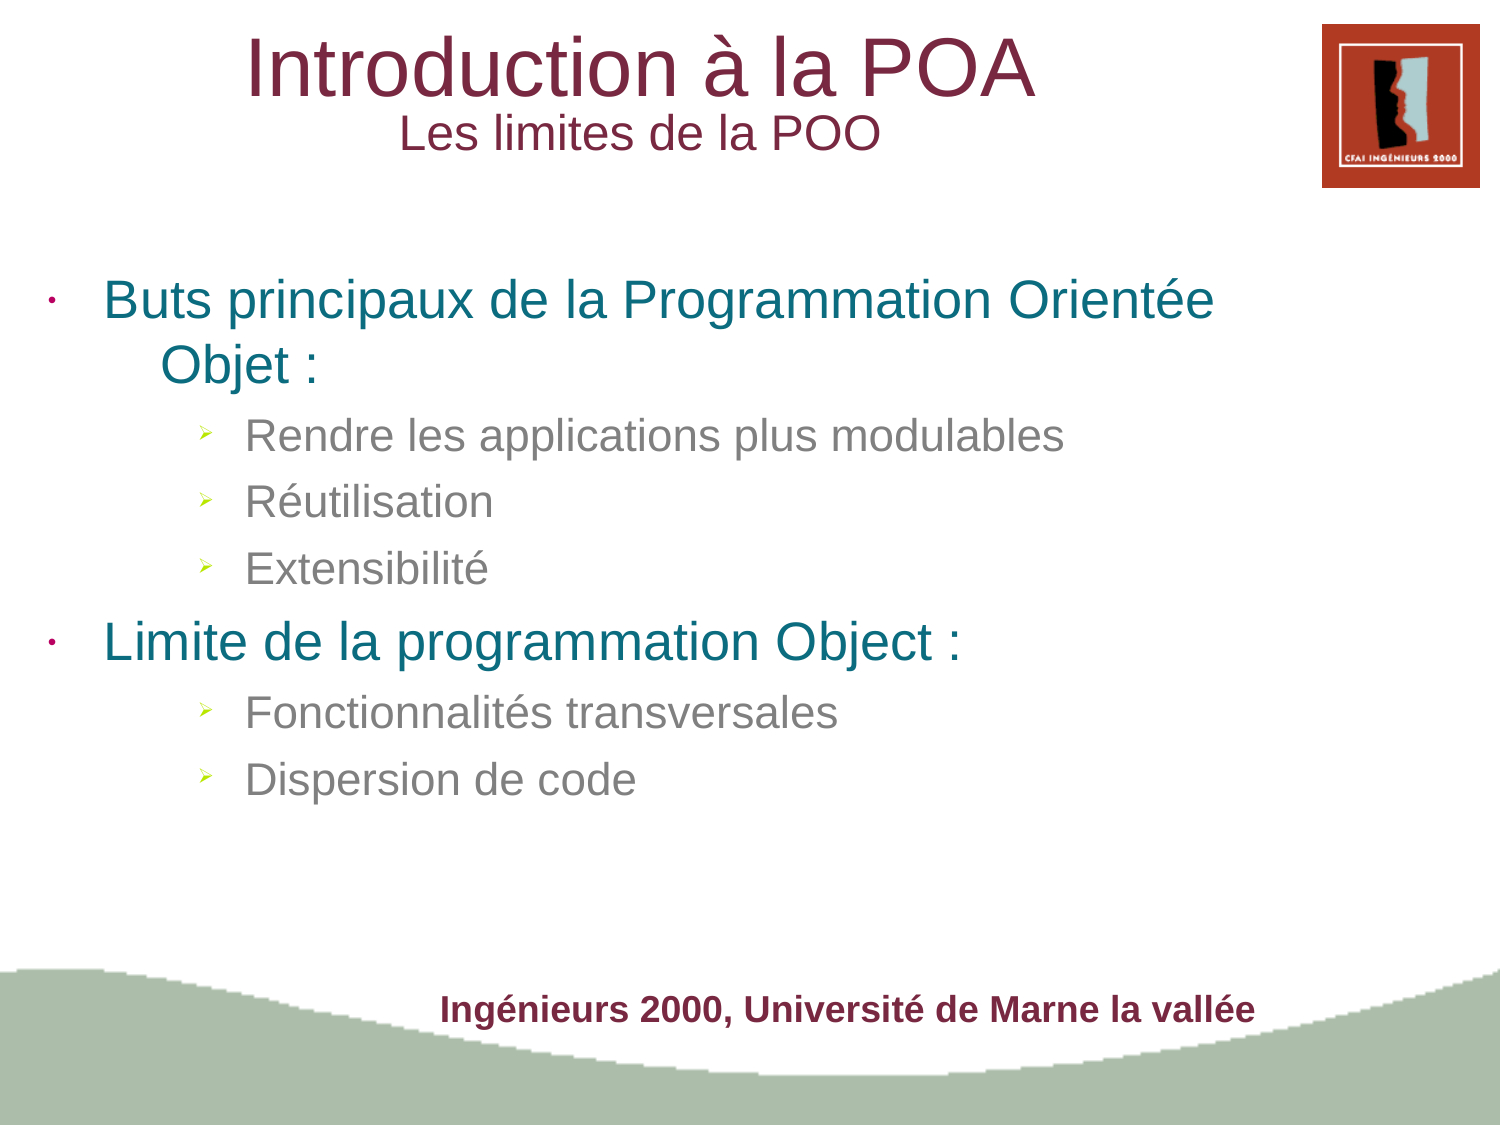

# Introduction à la POA Les limites de la POO
Buts principaux de la Programmation Orientée Objet :
Rendre les applications plus modulables
Réutilisation
Extensibilité
Limite de la programmation Object :
Fonctionnalités transversales
Dispersion de code